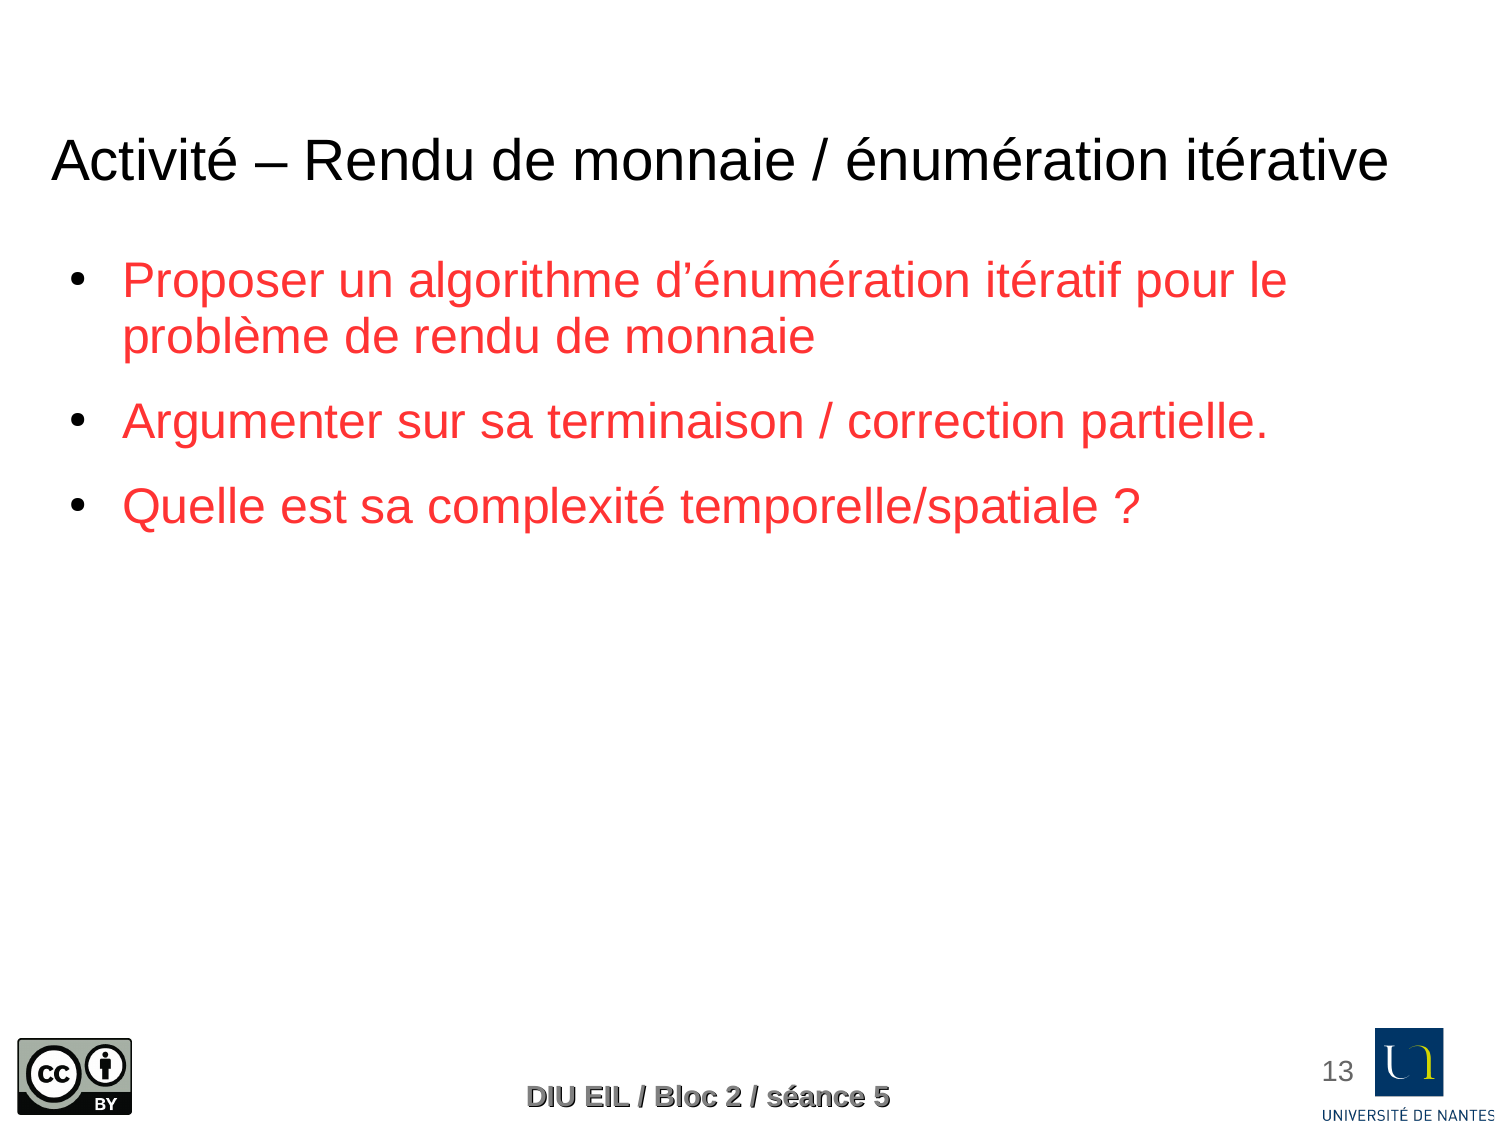

# Activité – Rendu de monnaie / énumération itérative
Proposer un algorithme d’énumération itératif pour le problème de rendu de monnaie
Argumenter sur sa terminaison / correction partielle.
Quelle est sa complexité temporelle/spatiale ?
13